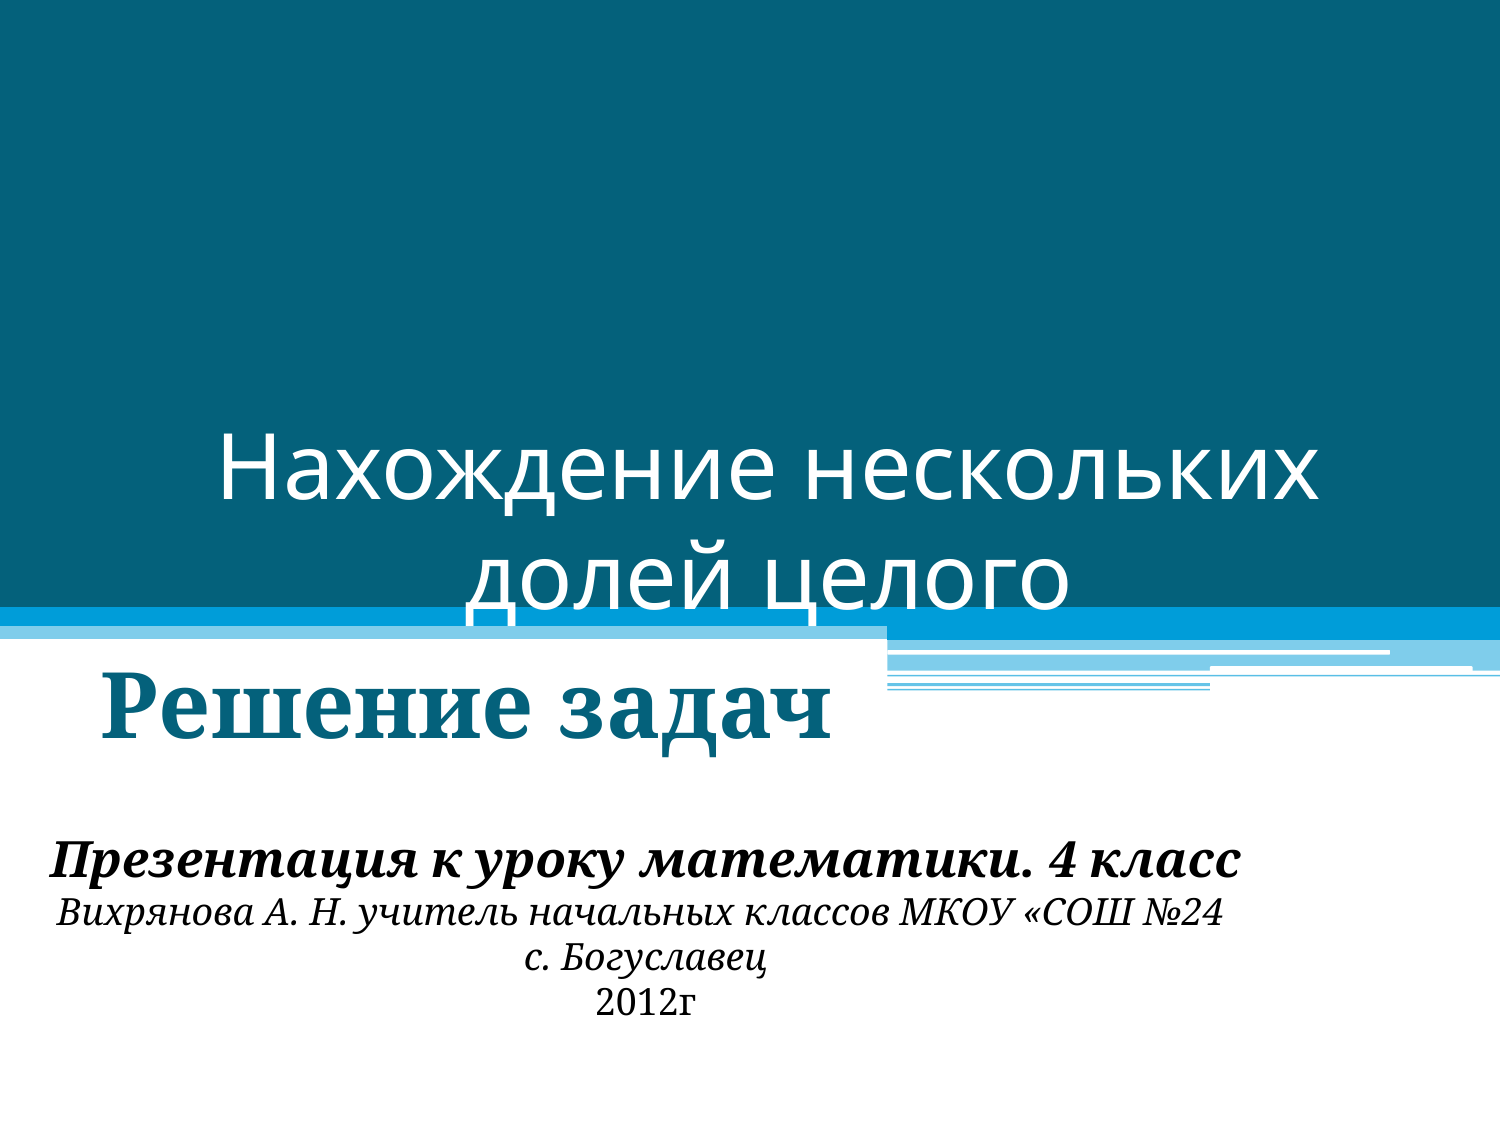

# Нахождение нескольких долей целого
Решение задач
Презентация к уроку математики. 4 класс
Вихрянова А. Н. учитель начальных классов МКОУ «СОШ №24
с. Богуславец
2012г